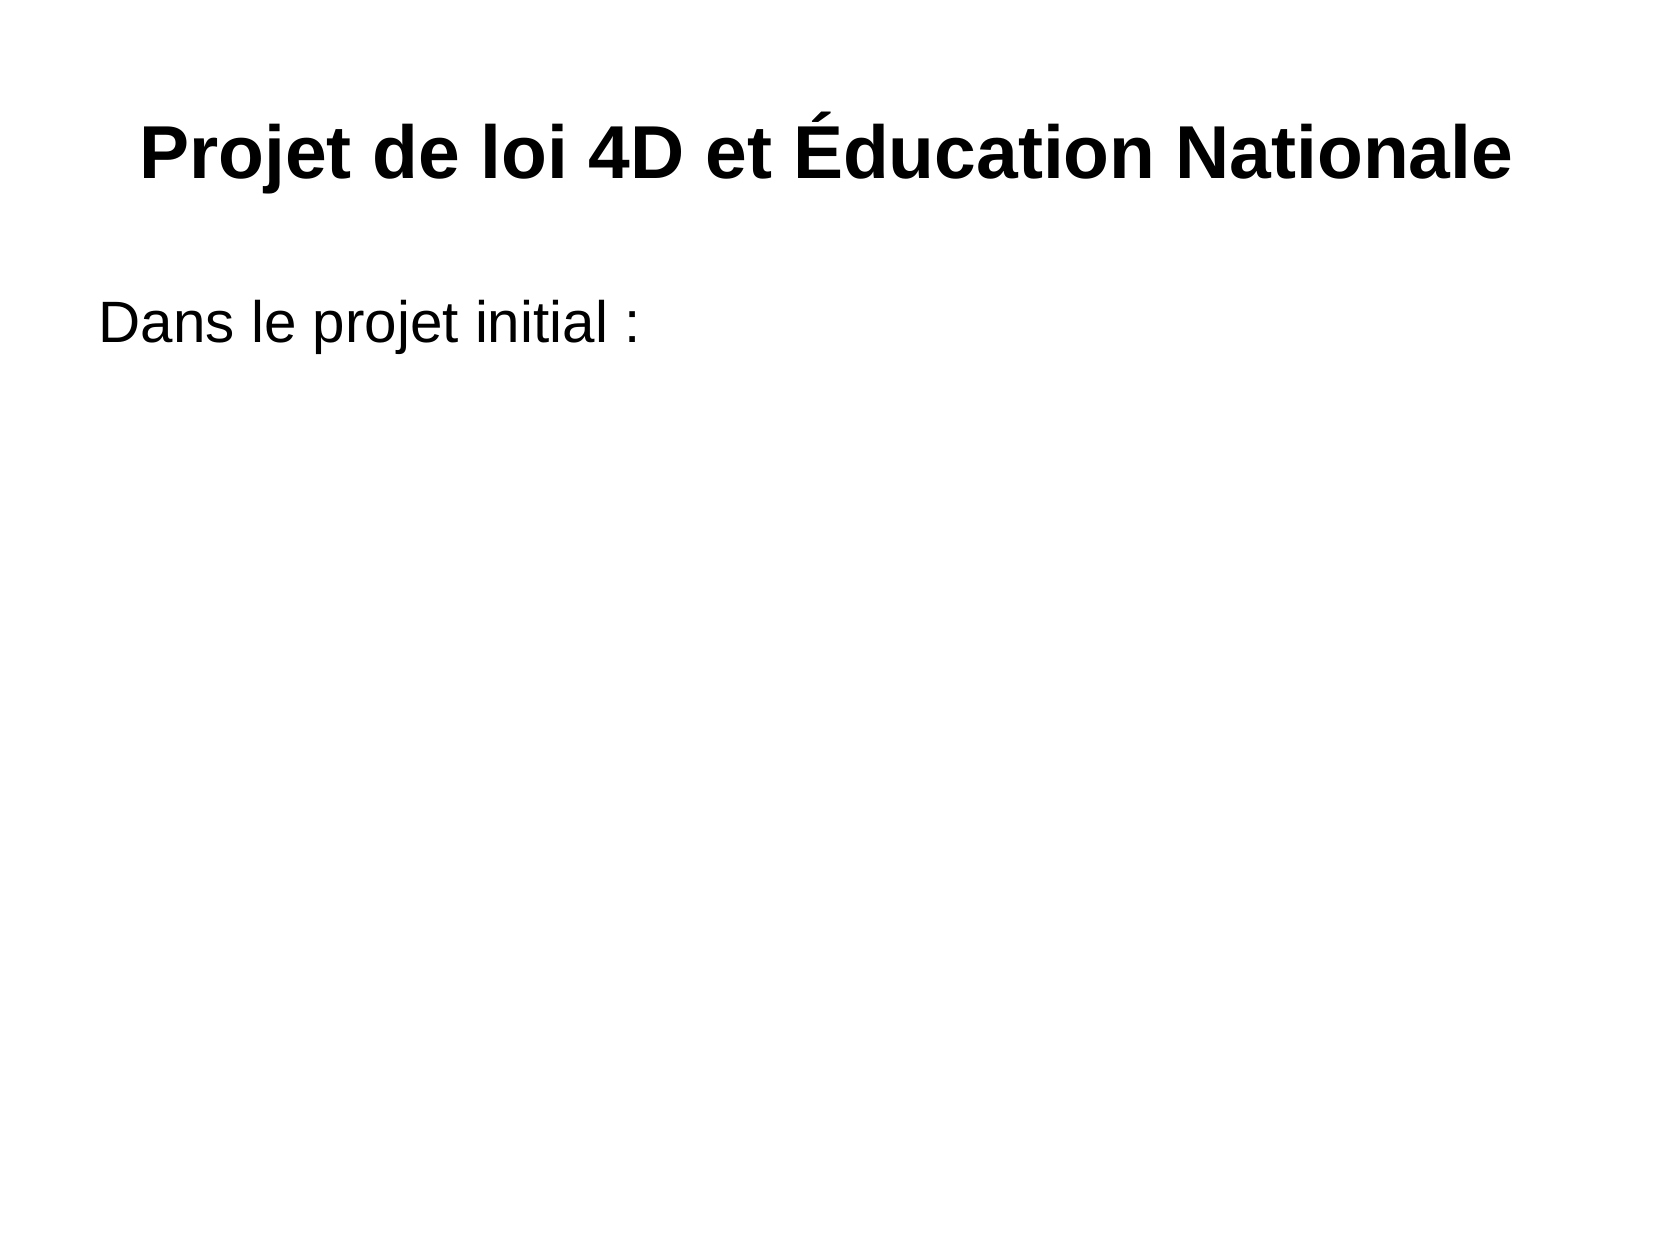

# Projet de loi 4D et Éducation Nationale
 Dans le projet initial :